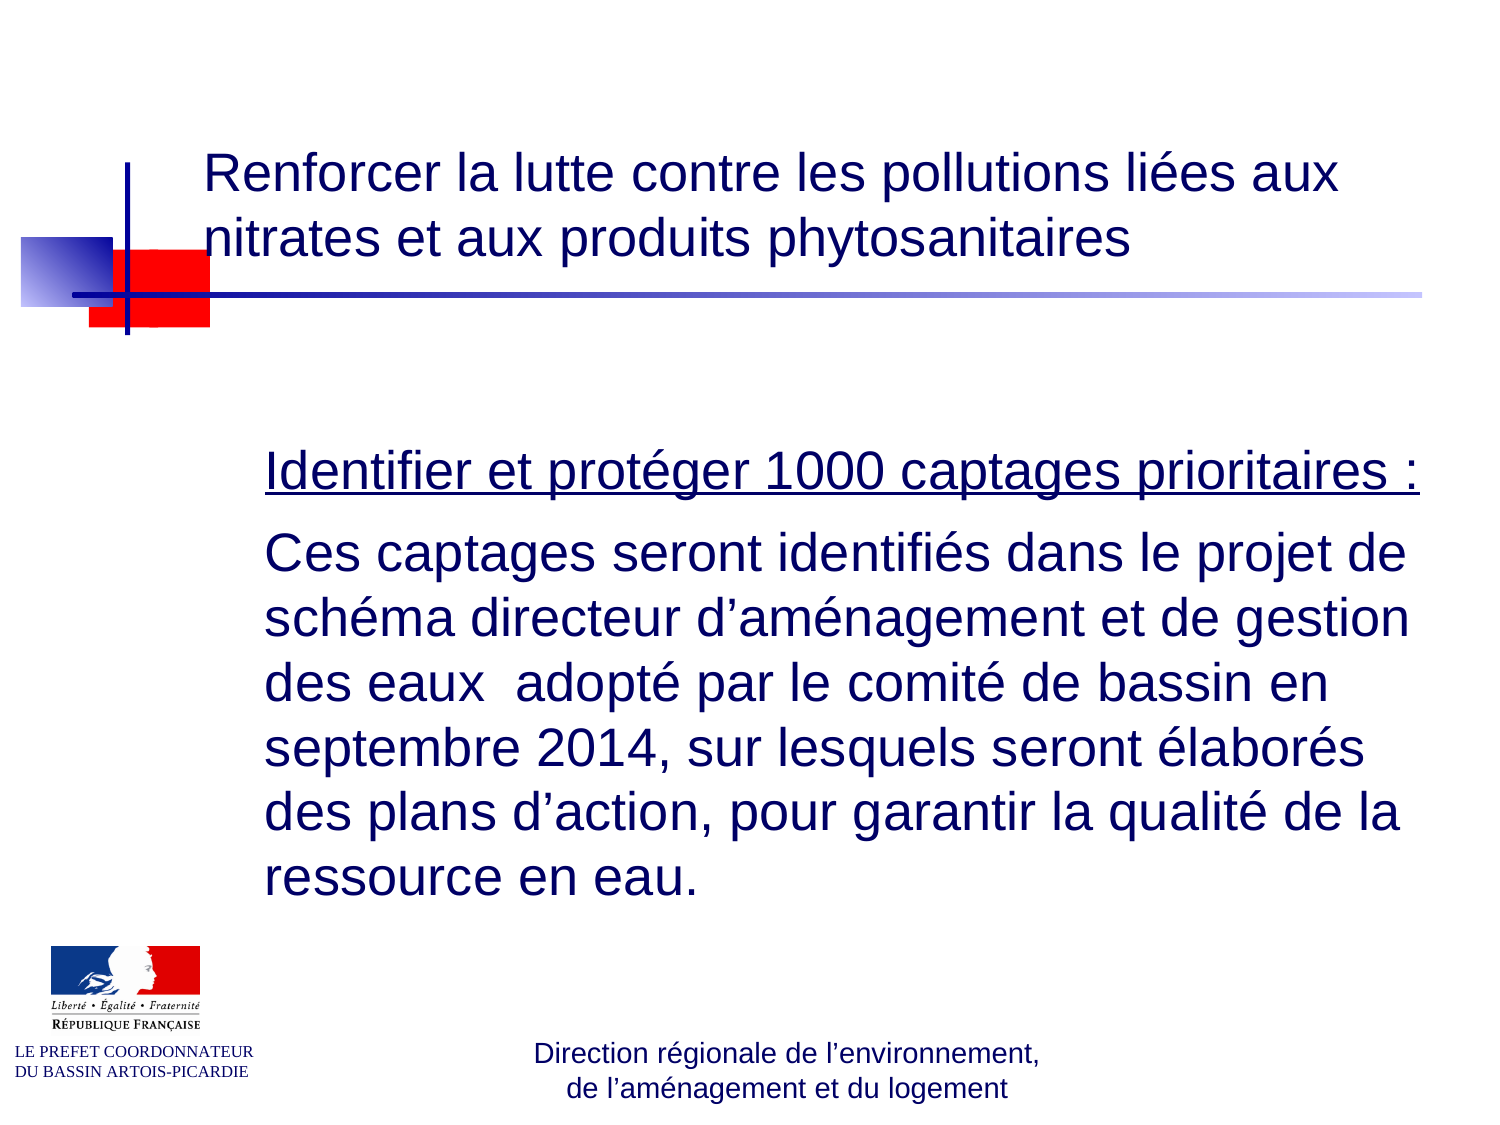

# Renforcer la lutte contre les pollutions liées aux nitrates et aux produits phytosanitaires
Identifier et protéger 1000 captages prioritaires :
Ces captages seront identifiés dans le projet de schéma directeur d’aménagement et de gestion des eaux adopté par le comité de bassin en septembre 2014, sur lesquels seront élaborés des plans d’action, pour garantir la qualité de la ressource en eau.